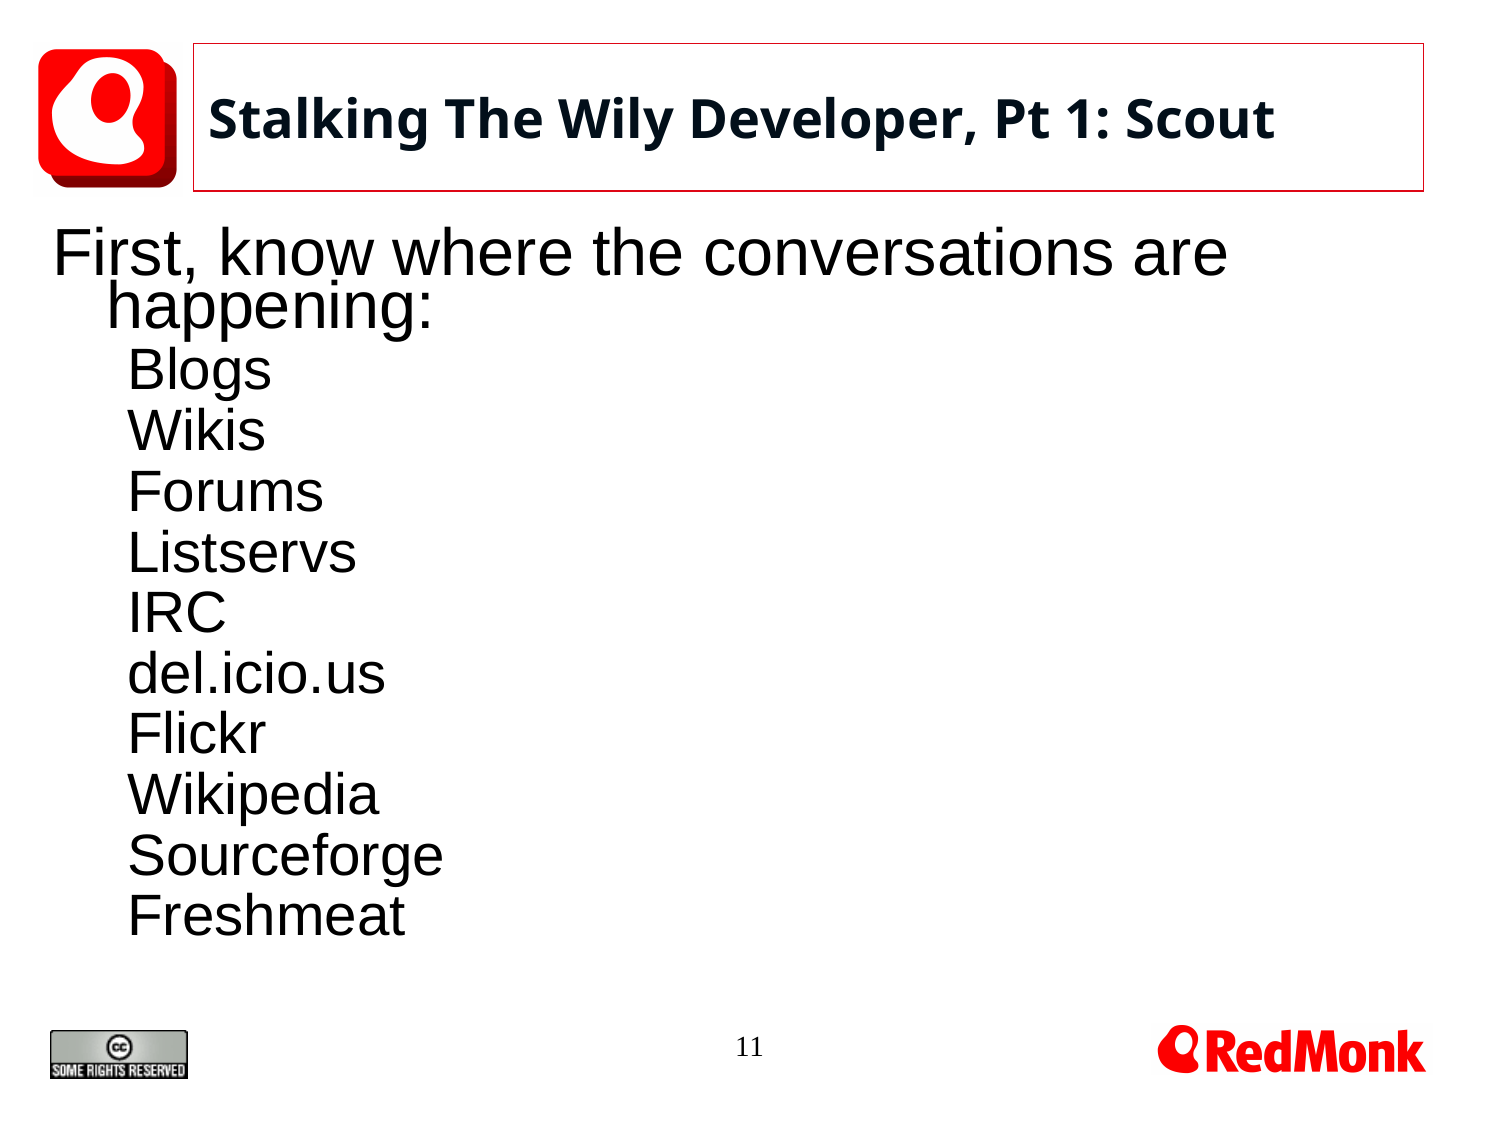

# Stalking The Wily Developer, Pt 1: Scout
First, know where the conversations are happening:
Blogs
Wikis
Forums
Listservs
IRC
del.icio.us
Flickr
Wikipedia
Sourceforge
Freshmeat